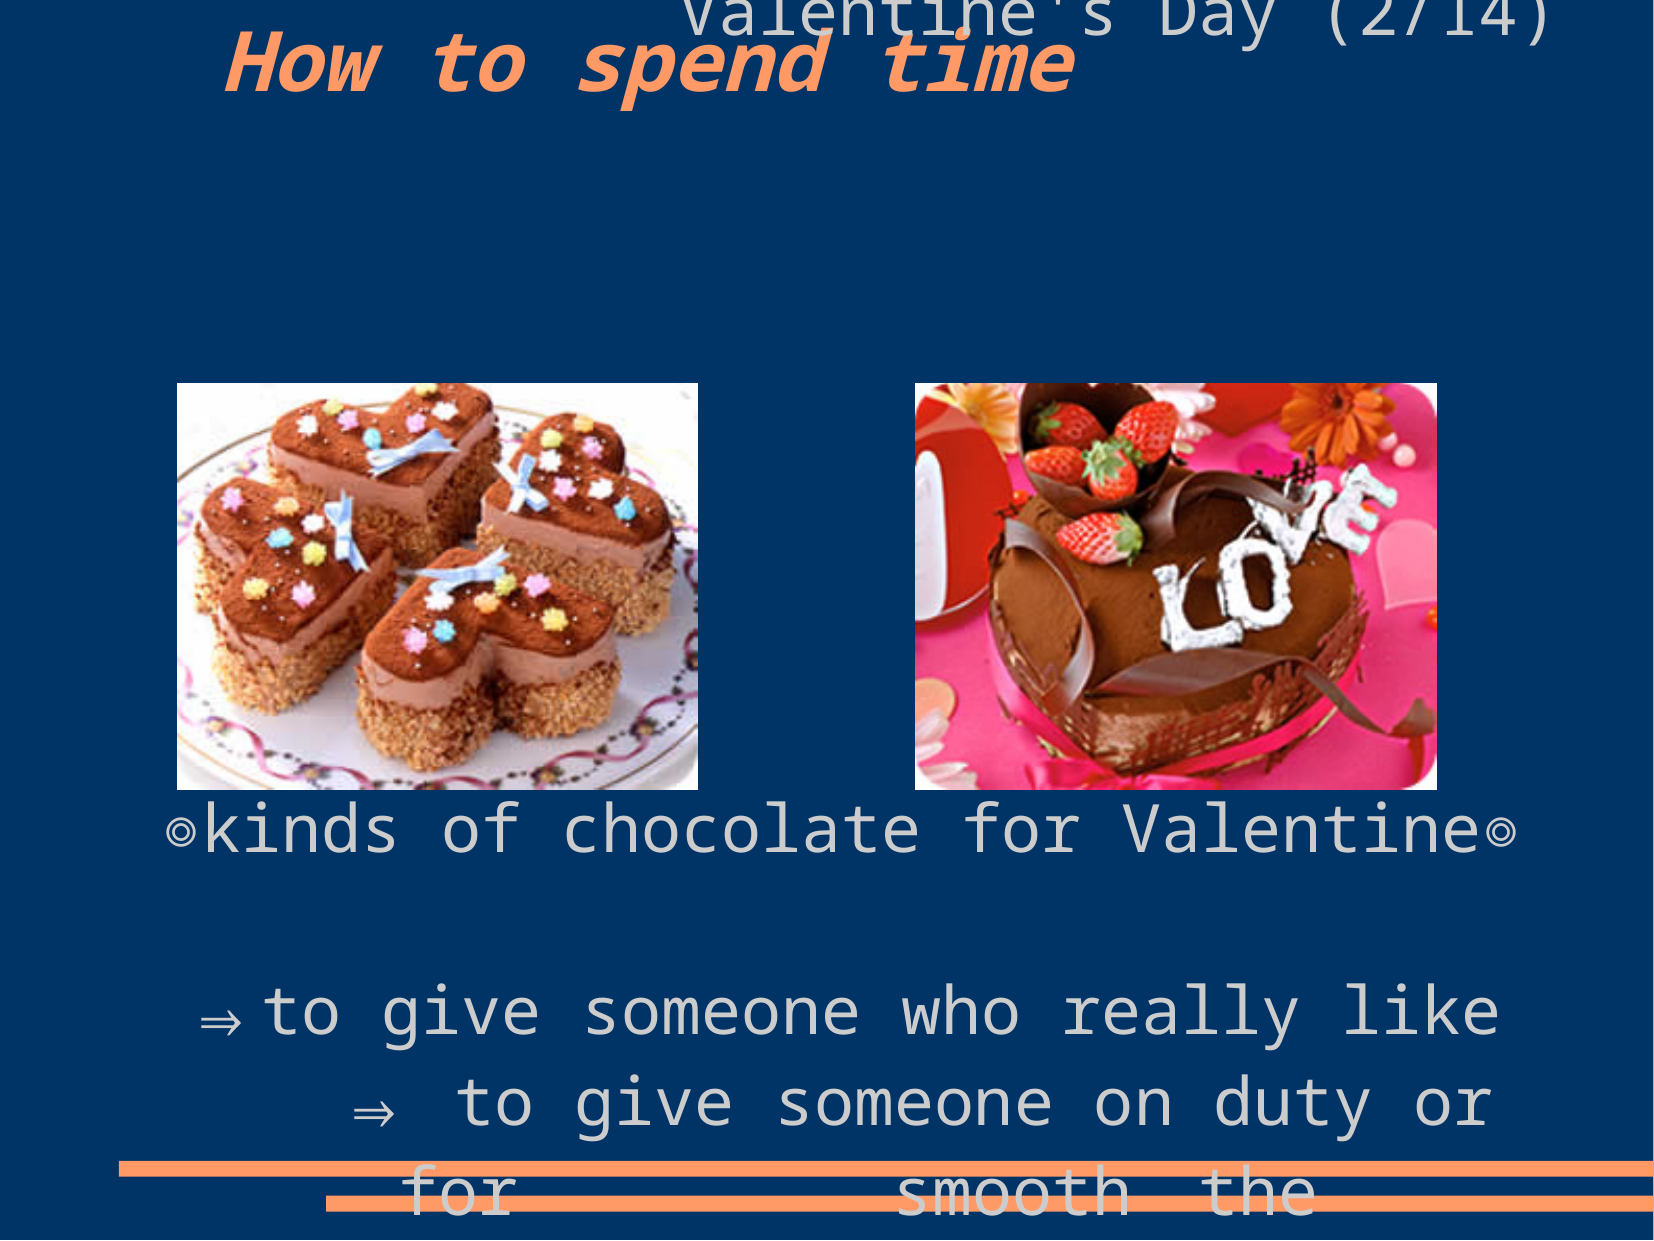

< Main events for couple > Valentine's Day (2/14)
◎kinds of chocolate for Valentine◎
⇒to give someone who really like
 　⇒ to give someone on duty or for 　　　　　smooth　the relationship
# How to spend time